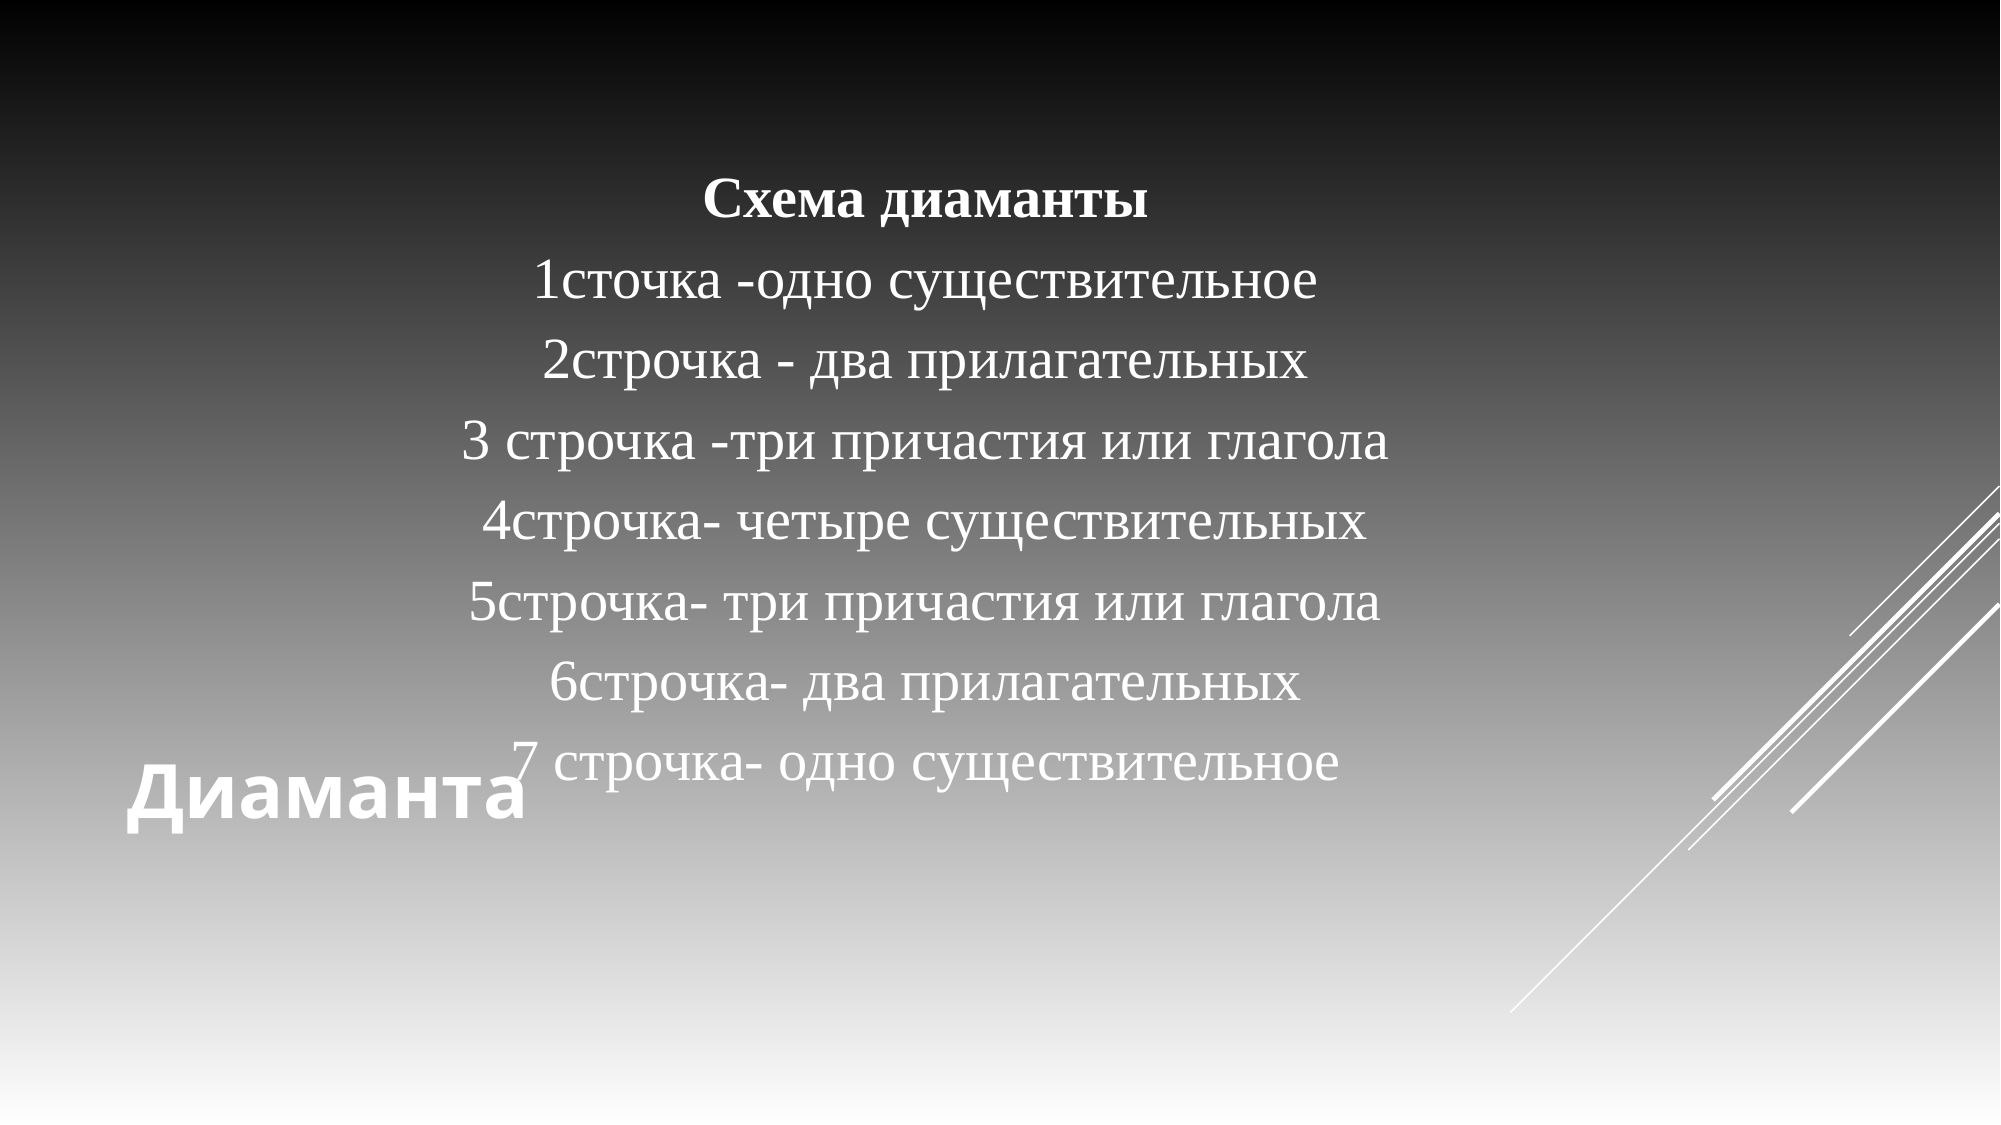

Схема диаманты
1сточка -одно существительное
2строчка - два прилагательных
3 строчка -три причастия или глагола
4строчка- четыре существительных
5строчка- три причастия или глагола
6строчка- два прилагательных
7 строчка- одно существительное
# Диаманта